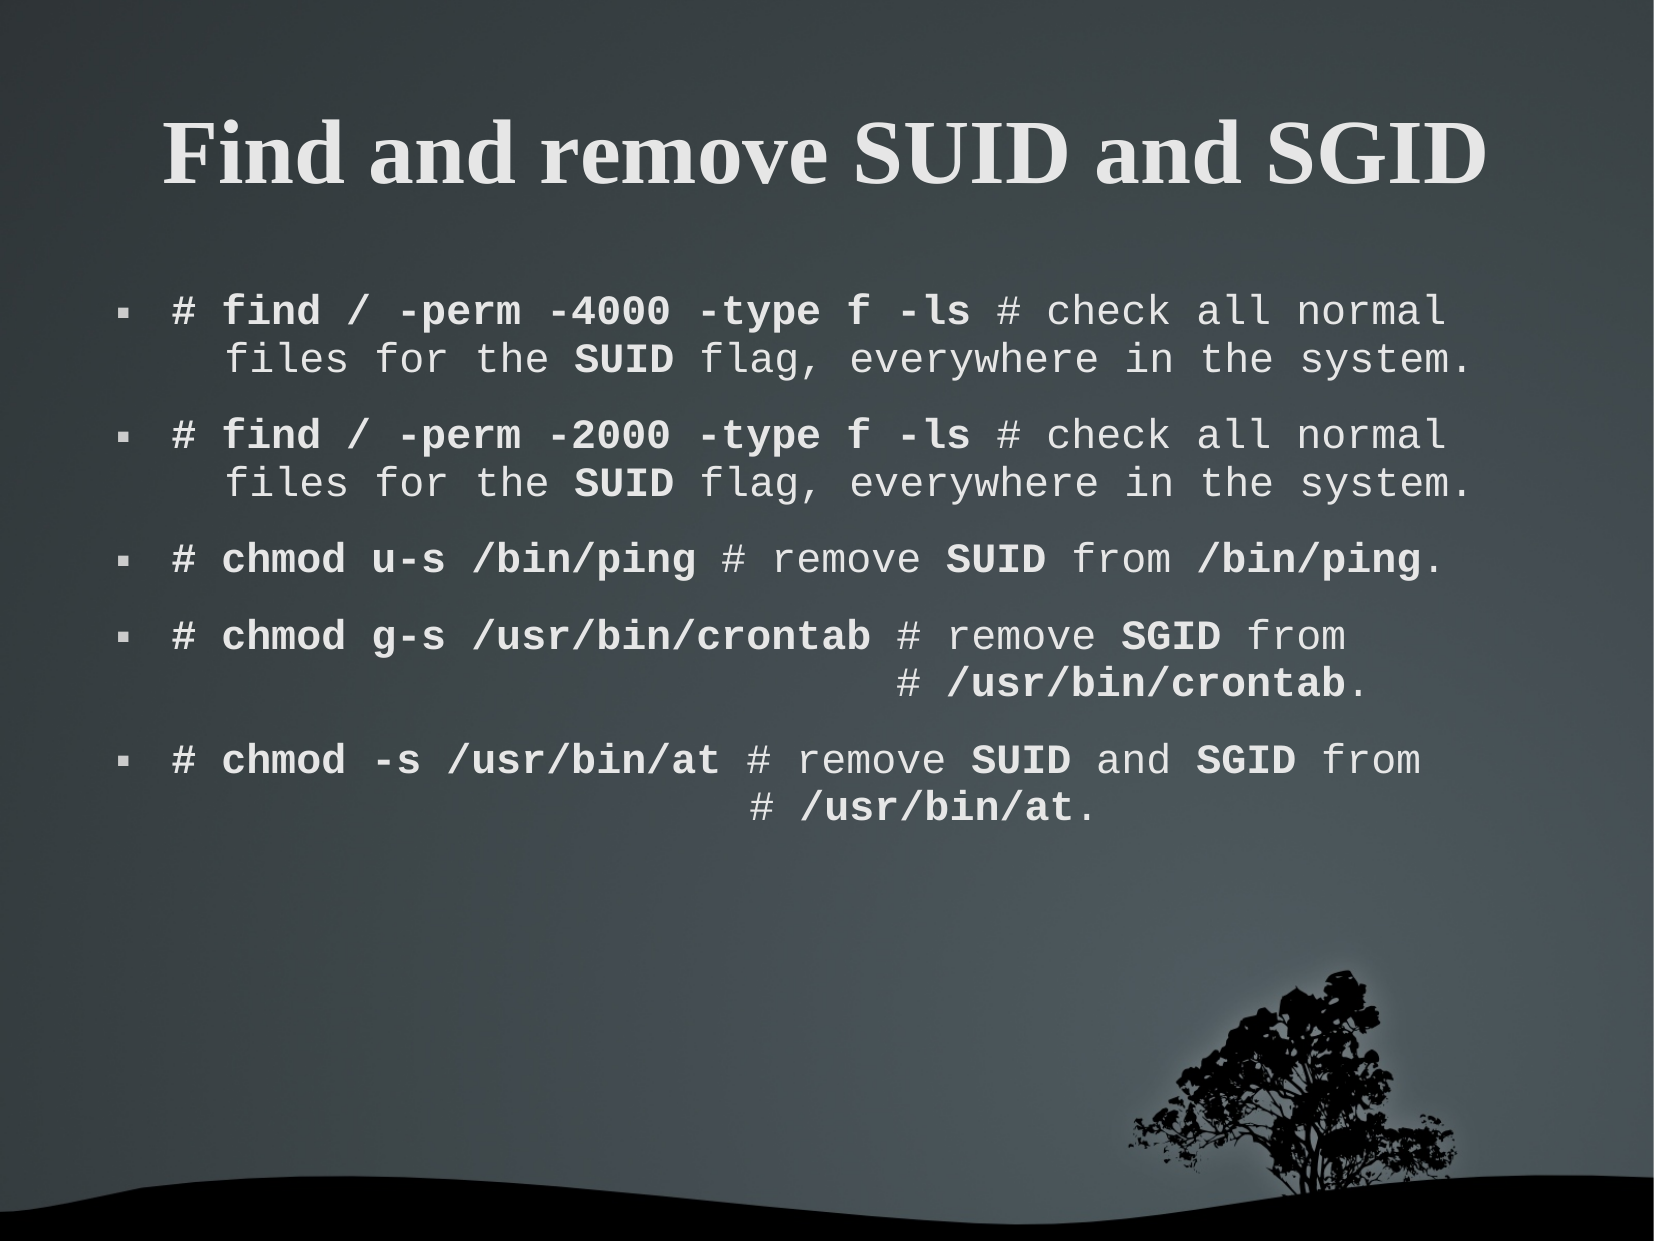

# Find and remove SUID and SGID
# find / -perm -4000 -type f -ls # check all normal files for the SUID flag, everywhere in the system.
# find / -perm -2000 -type f -ls # check all normal files for the SUID flag, everywhere in the system.
# chmod u-s /bin/ping # remove SUID from /bin/ping.
# chmod g-s /usr/bin/crontab # remove SGID from 	 				 # /usr/bin/crontab.
# chmod -s /usr/bin/at # remove SUID and SGID from # /usr/bin/at.